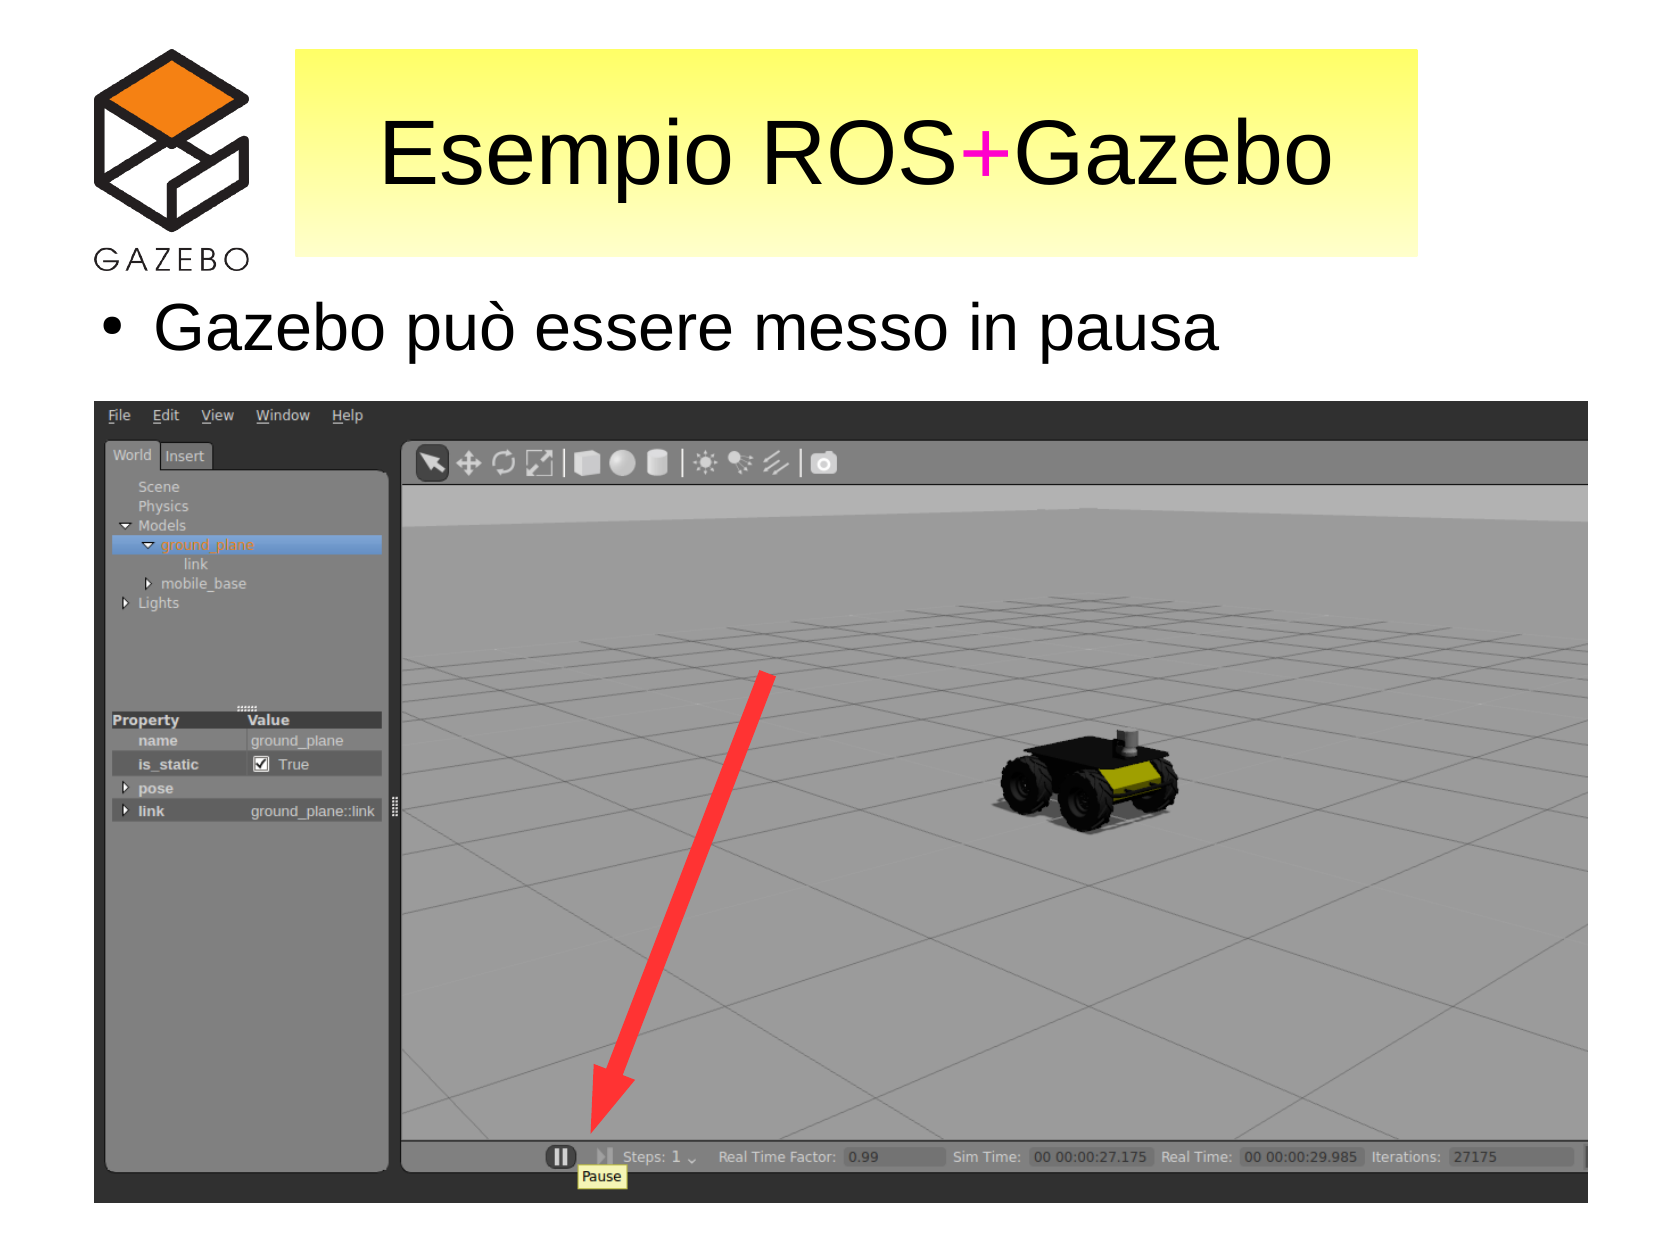

# Esempio ROS+Gazebo
Gazebo può essere messo in pausa